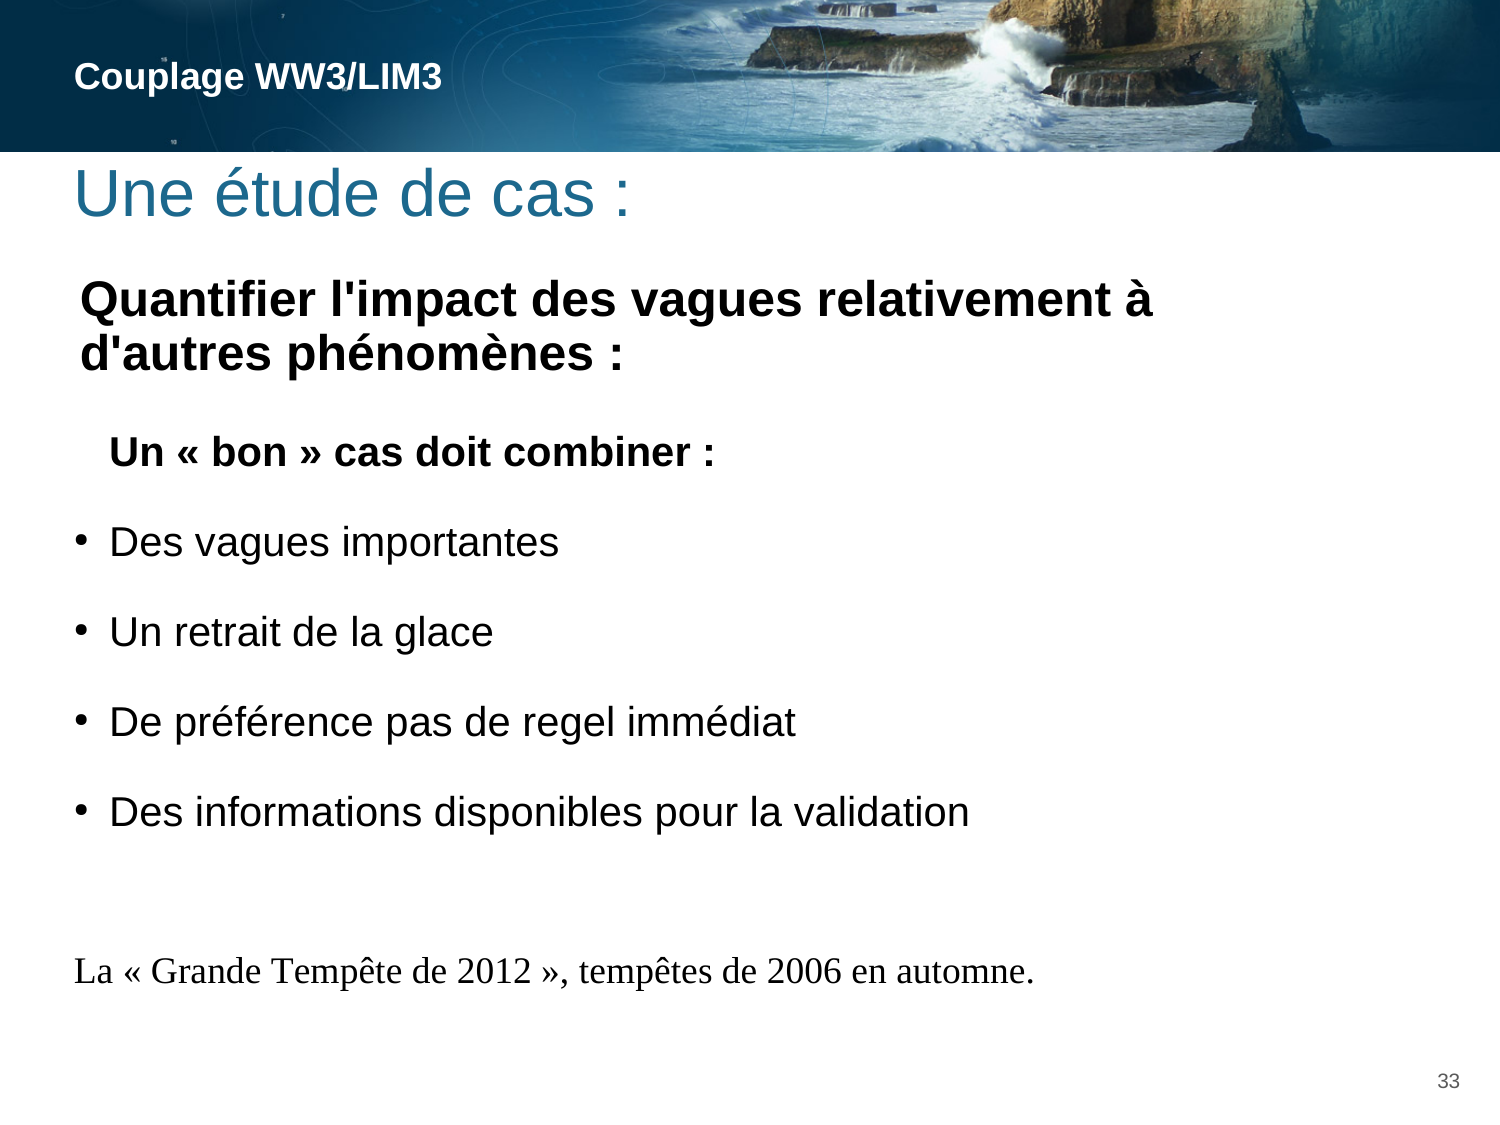

Couplage WW3/LIM3
# Une étude de cas :
Quantifier l'impact des vagues relativement à d'autres phénomènes :
Un « bon » cas doit combiner :
Des vagues importantes
Un retrait de la glace
De préférence pas de regel immédiat
Des informations disponibles pour la validation
La « Grande Tempête de 2012 », tempêtes de 2006 en automne.
33